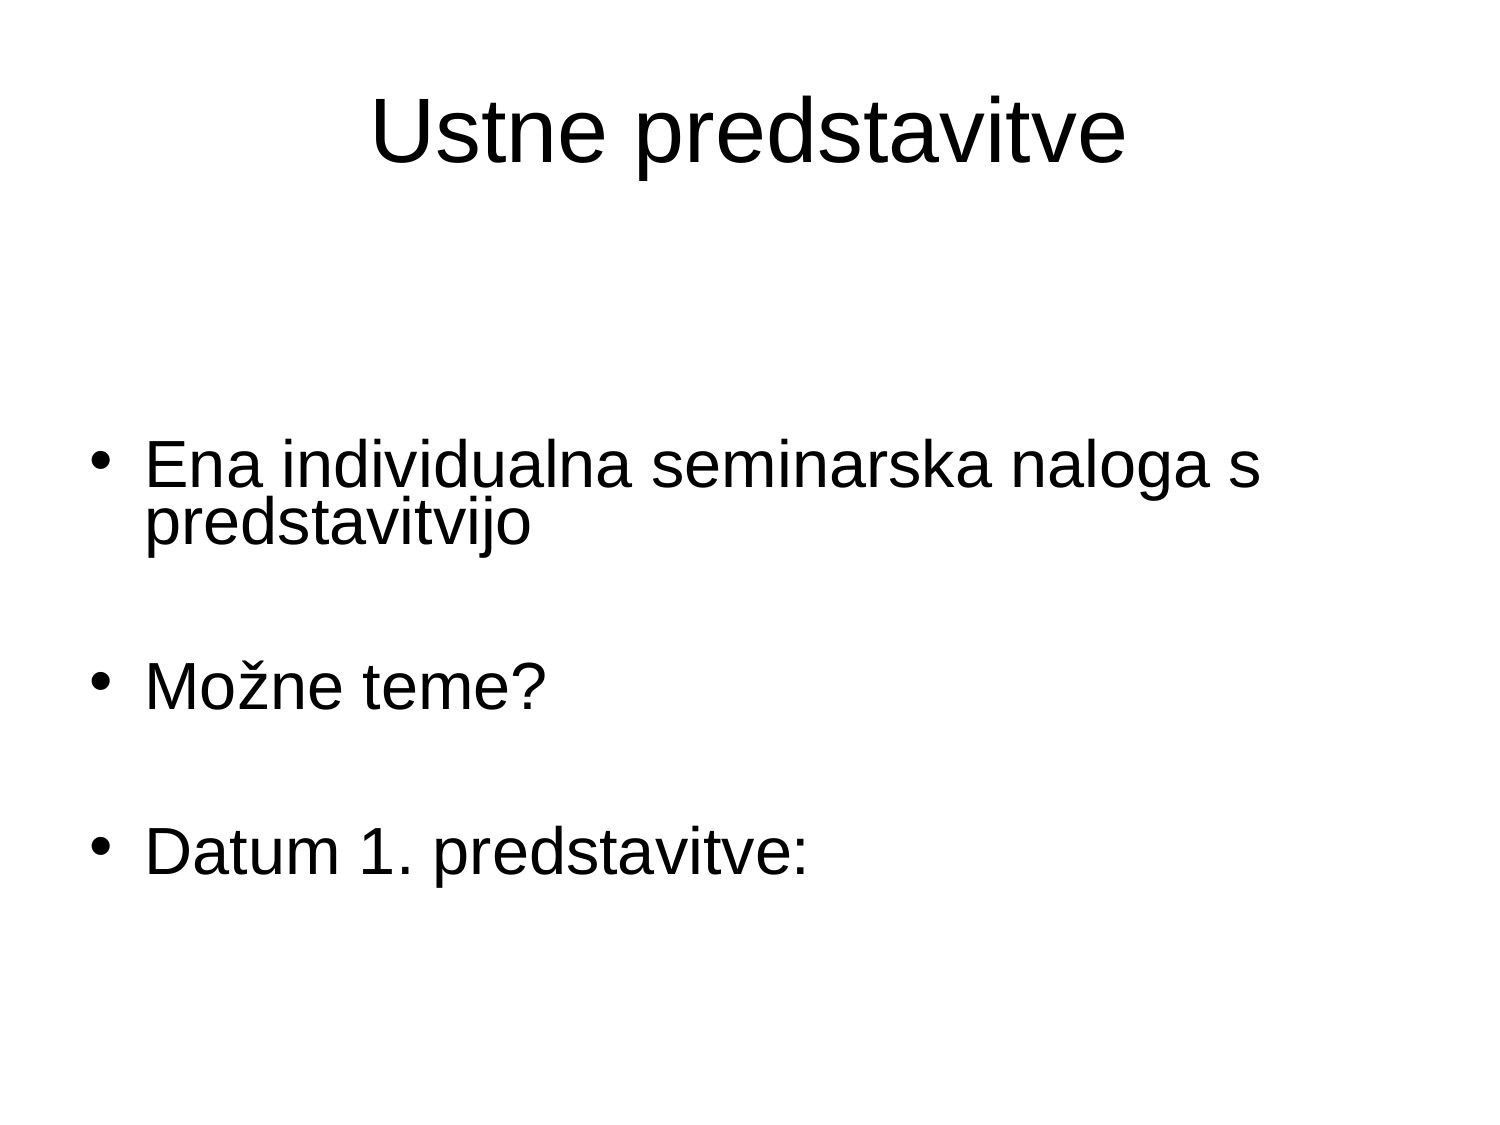

# Ustne predstavitve
Ena individualna seminarska naloga s predstavitvijo
Možne teme?
Datum 1. predstavitve: